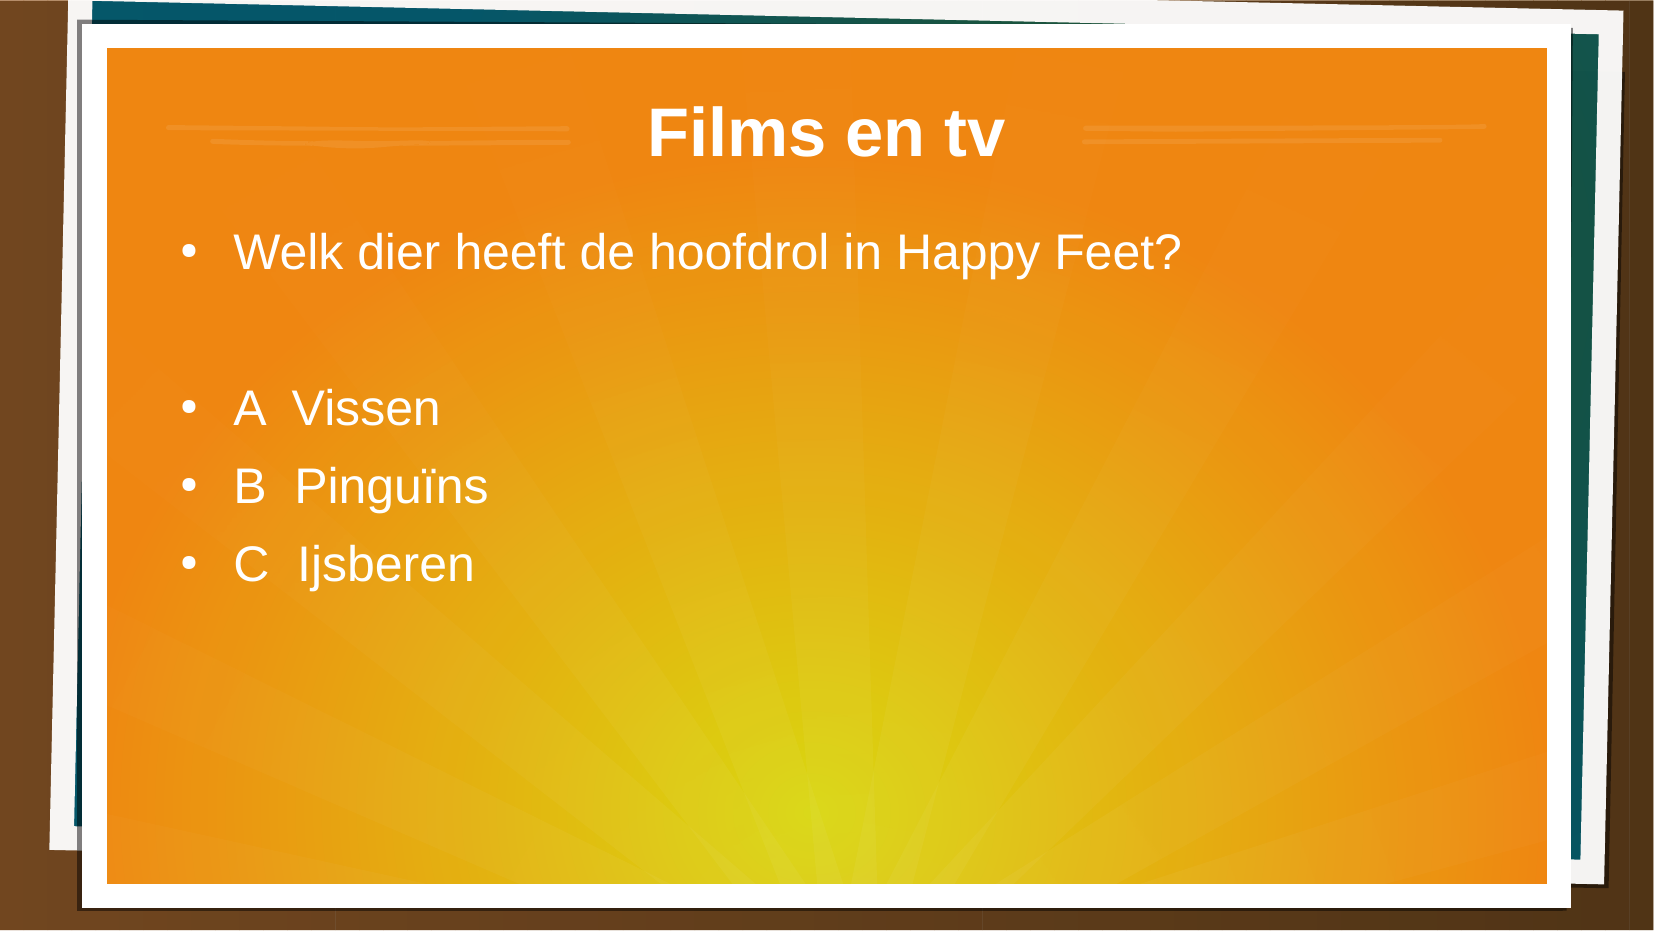

# Films en tv
Welk dier heeft de hoofdrol in Happy Feet?
A Vissen
B Pinguïns
C Ijsberen